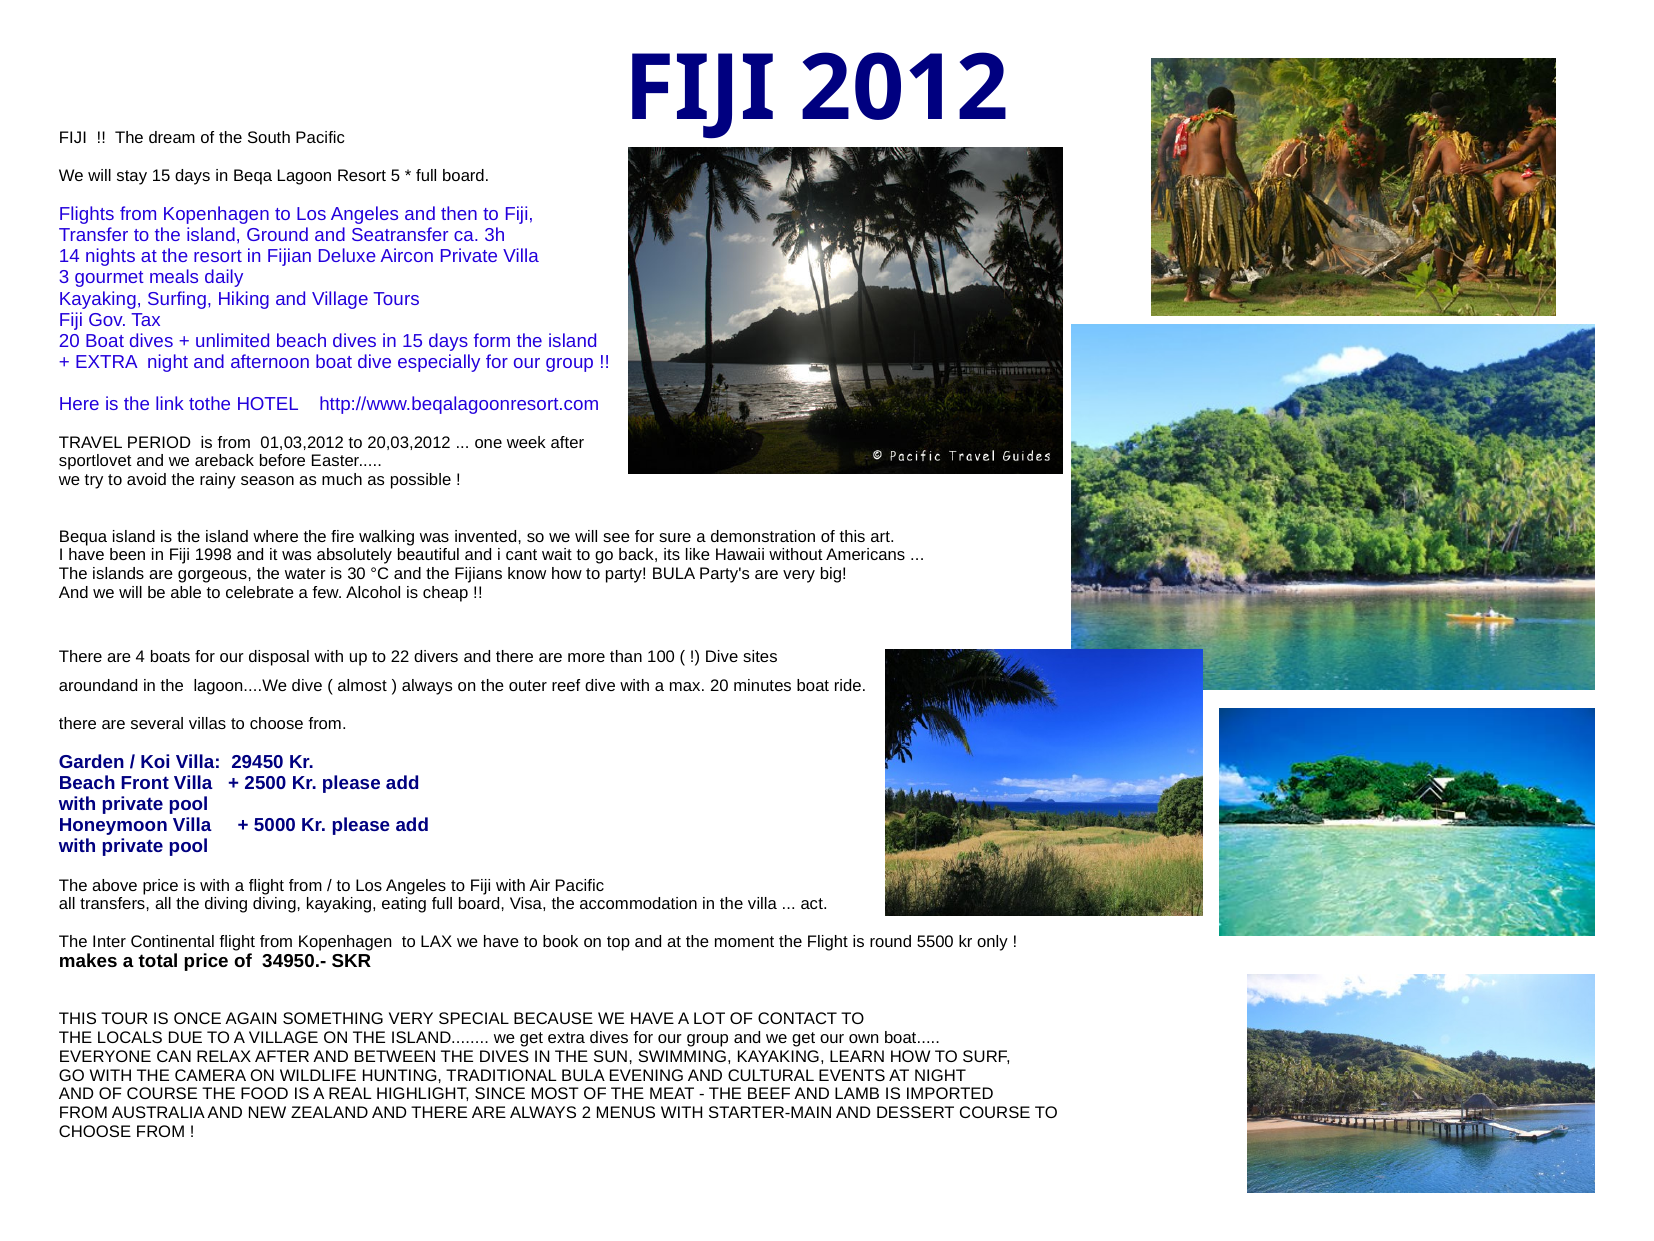

# FIJI 2012
FIJI !! The dream of the South Pacific
We will stay 15 days in Beqa Lagoon Resort 5 * full board.
Flights from Kopenhagen to Los Angeles and then to Fiji,
Transfer to the island, Ground and Seatransfer ca. 3h
14 nights at the resort in Fijian Deluxe Aircon Private Villa
3 gourmet meals daily
Kayaking, Surfing, Hiking and Village Tours
Fiji Gov. Tax
20 Boat dives + unlimited beach dives in 15 days form the island
+ EXTRA night and afternoon boat dive especially for our group !!
Here is the link tothe HOTEL http://www.beqalagoonresort.com
TRAVEL PERIOD is from 01,03,2012 to 20,03,2012 ... one week after
sportlovet and we areback before Easter.....
we try to avoid the rainy season as much as possible !
Bequa island is the island where the fire walking was invented, so we will see for sure a demonstration of this art.
I have been in Fiji 1998 and it was absolutely beautiful and i cant wait to go back, its like Hawaii without Americans ...
The islands are gorgeous, the water is 30 °C and the Fijians know how to party! BULA Party's are very big!
And we will be able to celebrate a few. Alcohol is cheap !!
There are 4 boats for our disposal with up to 22 divers and there are more than 100 ( !) Dive sites
aroundand in the lagoon....We dive ( almost ) always on the outer reef dive with a max. 20 minutes boat ride.
there are several villas to choose from.
Garden / Koi Villa: 29450 Kr.
Beach Front Villa + 2500 Kr. please add
with private pool
Honeymoon Villa + 5000 Kr. please add
with private pool
The above price is with a flight from / to Los Angeles to Fiji with Air Pacific
all transfers, all the diving diving, kayaking, eating full board, Visa, the accommodation in the villa ... act.
The Inter Continental flight from Kopenhagen to LAX we have to book on top and at the moment the Flight is round 5500 kr only !
makes a total price of 34950.- SKR
THIS TOUR IS ONCE AGAIN SOMETHING VERY SPECIAL BECAUSE WE HAVE A LOT OF CONTACT TO
THE LOCALS DUE TO A VILLAGE ON THE ISLAND........ we get extra dives for our group and we get our own boat.....
EVERYONE CAN RELAX AFTER AND BETWEEN THE DIVES IN THE SUN, SWIMMING, KAYAKING, LEARN HOW TO SURF,
GO WITH THE CAMERA ON WILDLIFE HUNTING, TRADITIONAL BULA EVENING AND CULTURAL EVENTS AT NIGHT
AND OF COURSE THE FOOD IS A REAL HIGHLIGHT, SINCE MOST OF THE MEAT - THE BEEF AND LAMB IS IMPORTED
FROM AUSTRALIA AND NEW ZEALAND AND THERE ARE ALWAYS 2 MENUS WITH STARTER-MAIN AND DESSERT COURSE TO
CHOOSE FROM !